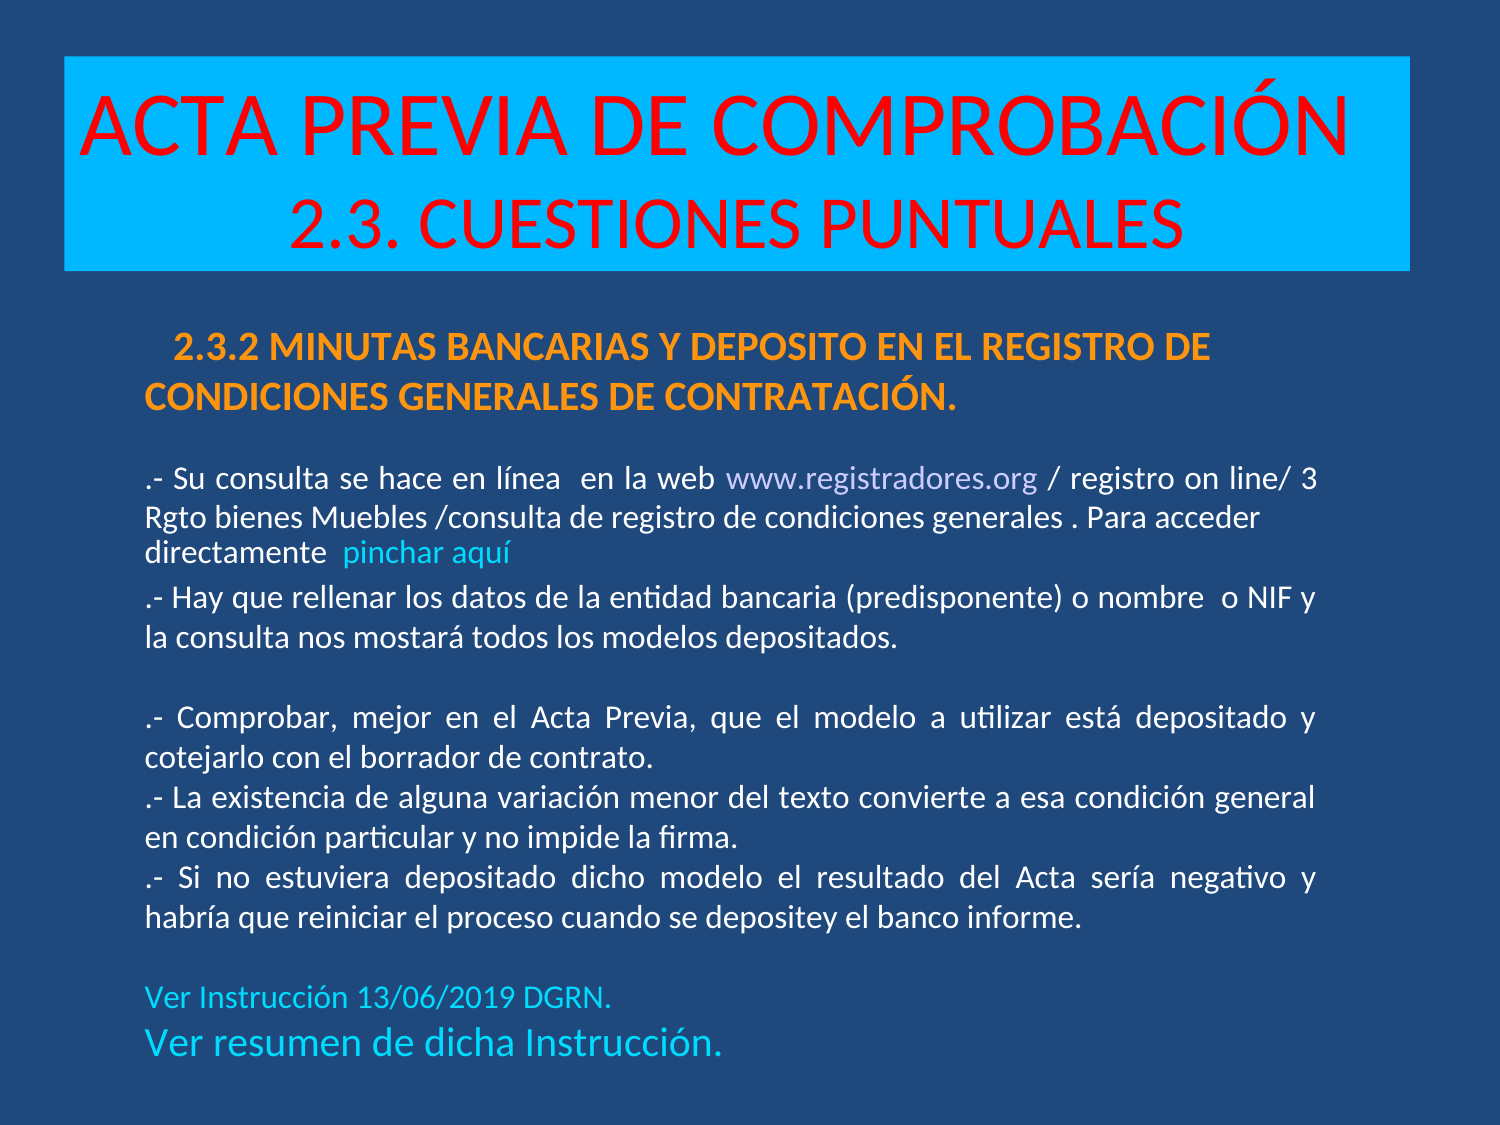

ACTA PREVIA DE COMPROBACIÓN
2.3. CUESTIONES PUNTUALES
 2.3.2 MINUTAS BANCARIAS Y DEPOSITO EN EL REGISTRO DE CONDICIONES GENERALES DE CONTRATACIÓN.
.- Su consulta se hace en línea en la web www.registradores.org / registro on line/ 3 Rgto bienes Muebles /consulta de registro de condiciones generales . Para acceder
.- Hay que rellenar los datos de la entidad bancaria (predisponente) o nombre o NIF y la consulta nos mostará todos los modelos depositados.
.- Comprobar, mejor en el Acta Previa, que el modelo a utilizar está depositado y cotejarlo con el borrador de contrato.
.- La existencia de alguna variación menor del texto convierte a esa condición general en condición particular y no impide la firma.
.- Si no estuviera depositado dicho modelo el resultado del Acta sería negativo y habría que reiniciar el proceso cuando se depositey el banco informe.
Ver Instrucción 13/06/2019 DGRN.
Ver resumen de dicha Instrucción.
directamente pinchar aquí